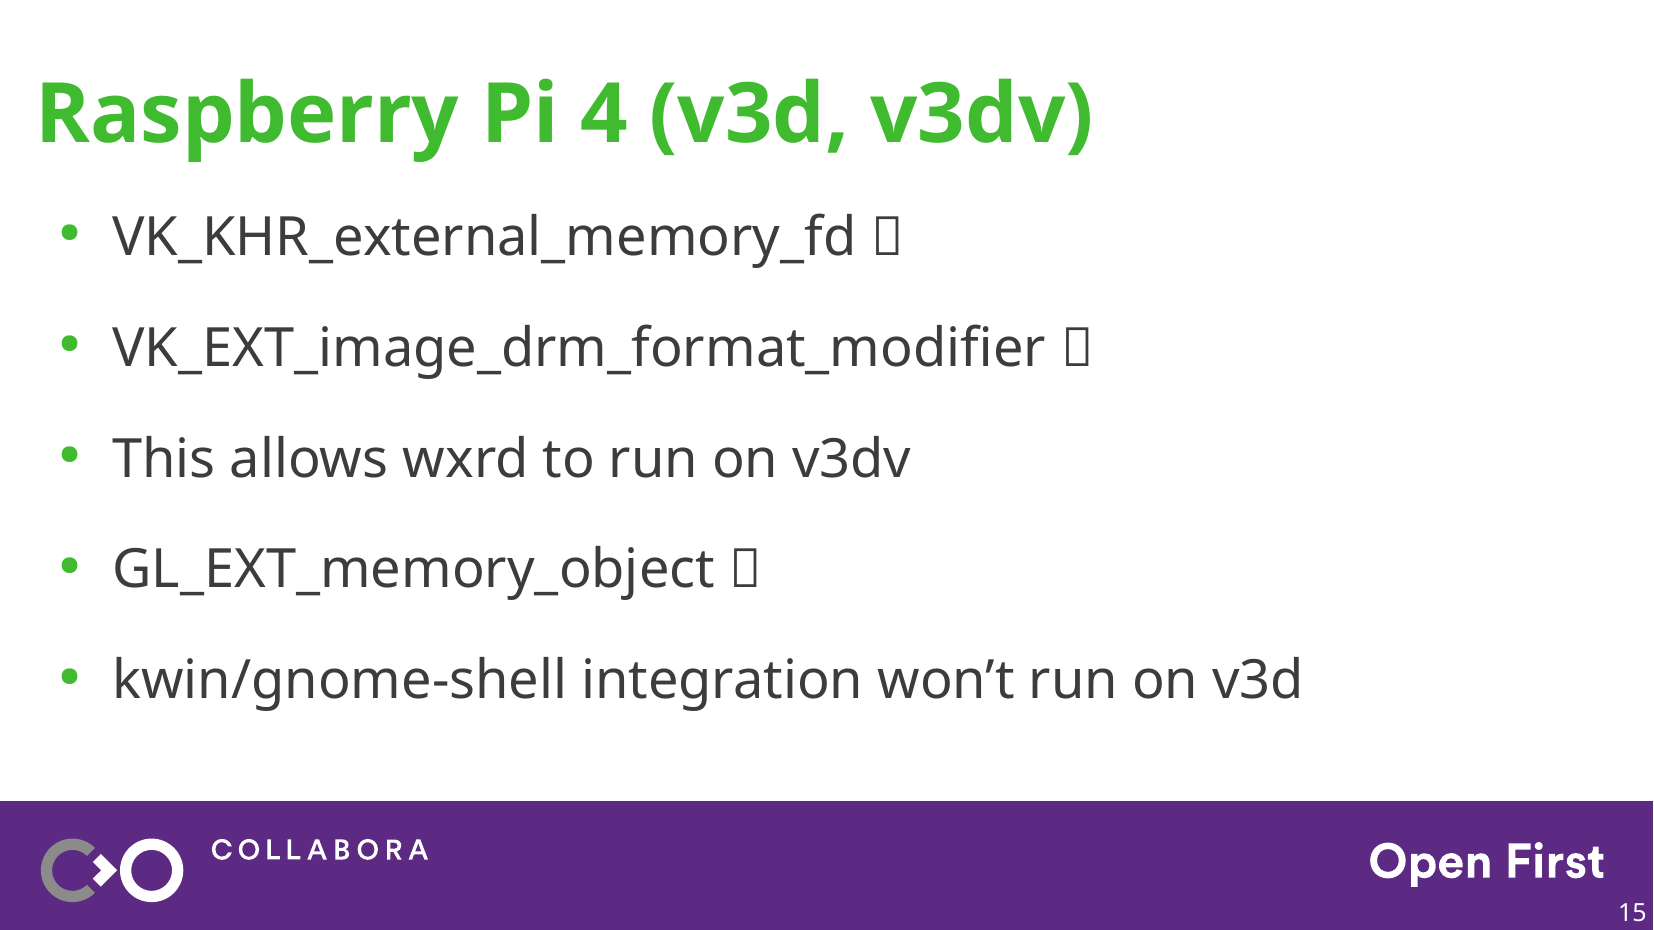

# Raspberry Pi 4 (v3d, v3dv)
VK_KHR_external_memory_fd ✅
VK_EXT_image_drm_format_modifier ✅
This allows wxrd to run on v3dv
GL_EXT_memory_object ❌
kwin/gnome-shell integration won’t run on v3d